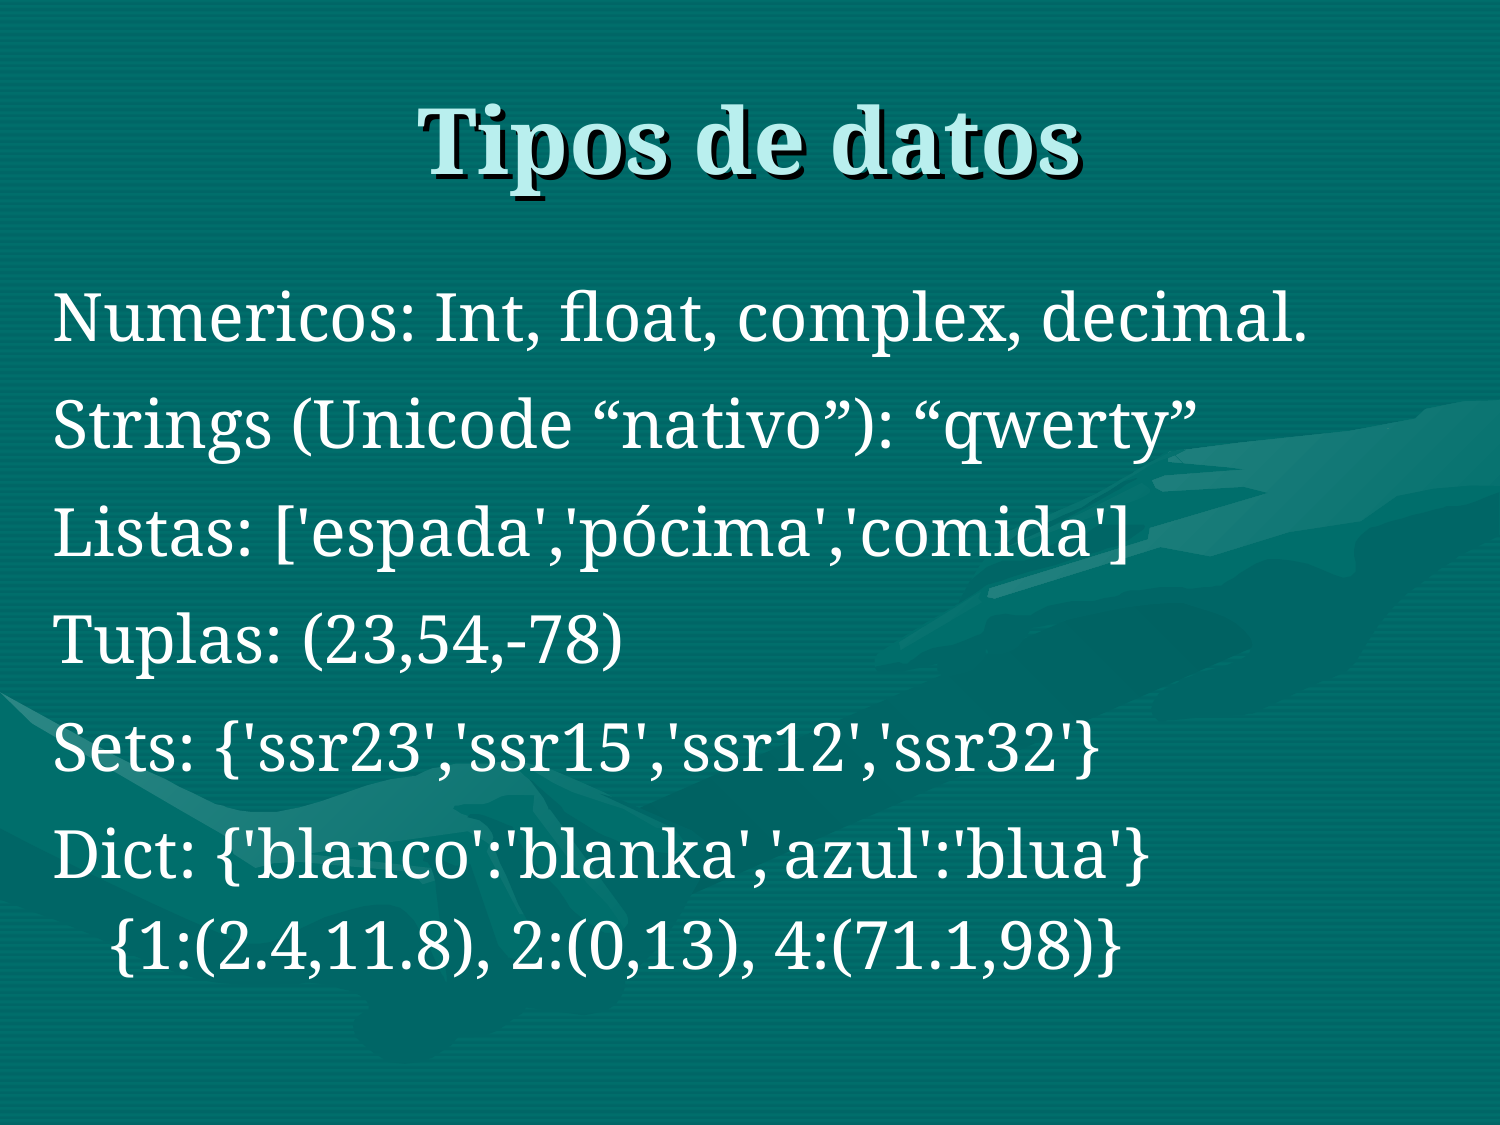

# Tipos de datos
Numericos: Int, float, complex, decimal.
Strings (Unicode “nativo”): “qwerty”
Listas: ['espada','pócima','comida']
Tuplas: (23,54,-78)
Sets: {'ssr23','ssr15','ssr12','ssr32'}
Dict: {'blanco':'blanka','azul':'blua'}
{1:(2.4,11.8), 2:(0,13), 4:(71.1,98)}